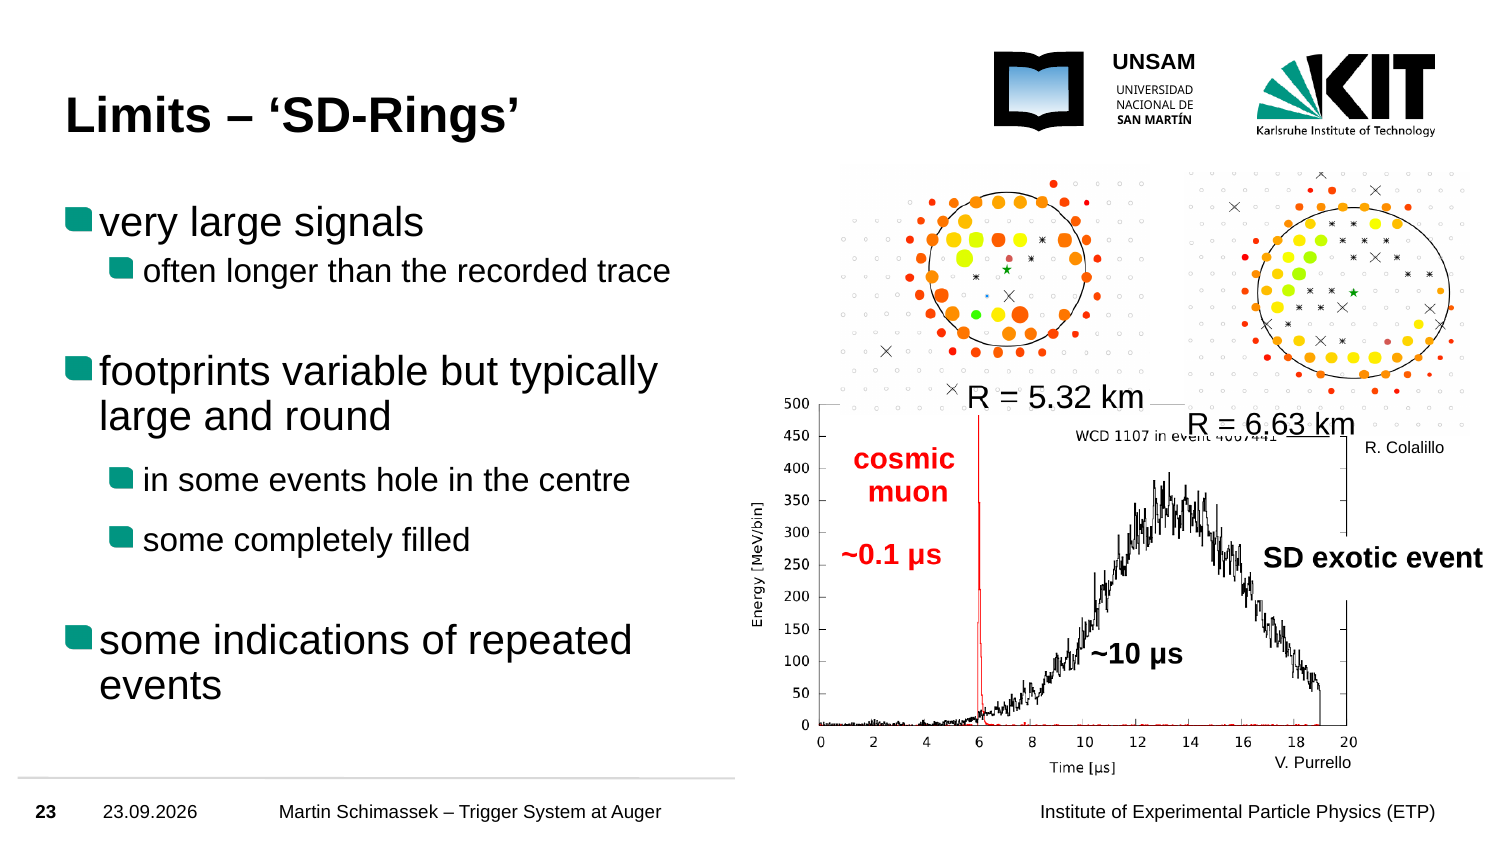

# Limits – ‘SD-Rings’
very large signals
often longer than the recorded trace
footprints variable but typically large and round
in some events hole in the centre
some completely filled
some indications of repeated events
R. Colalillo
V. Purrello